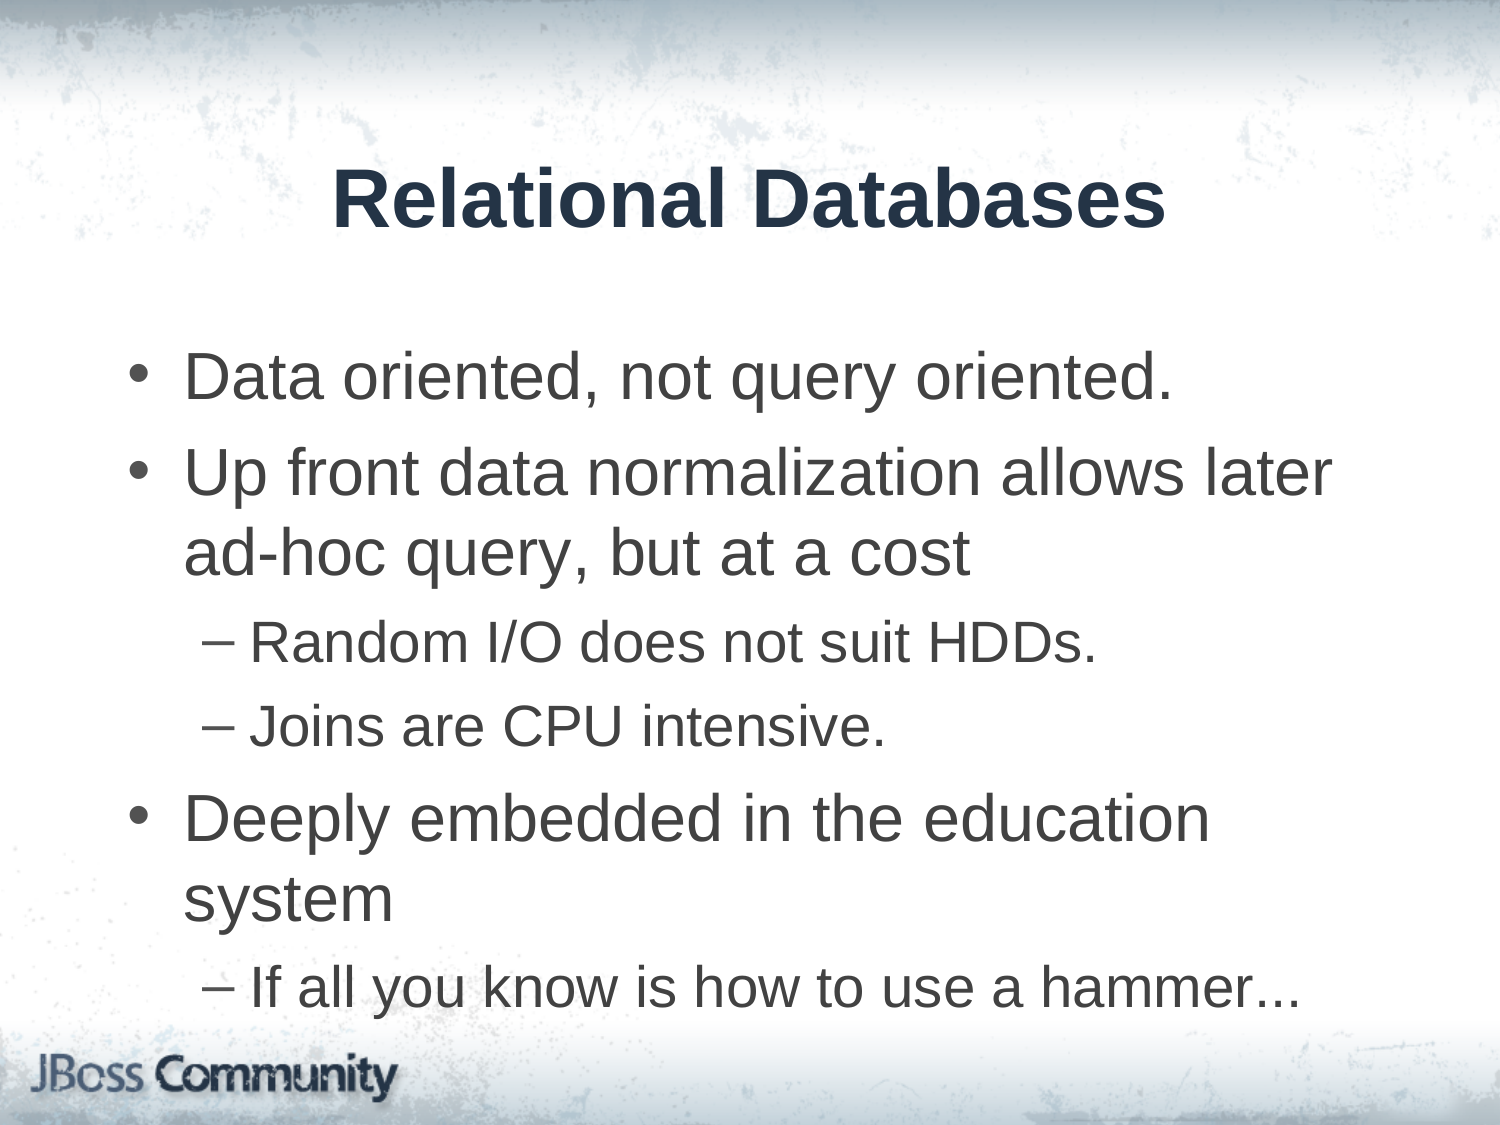

# Relational Databases
Data oriented, not query oriented.
Up front data normalization allows later ad-hoc query, but at a cost
Random I/O does not suit HDDs.
Joins are CPU intensive.
Deeply embedded in the education system
If all you know is how to use a hammer...